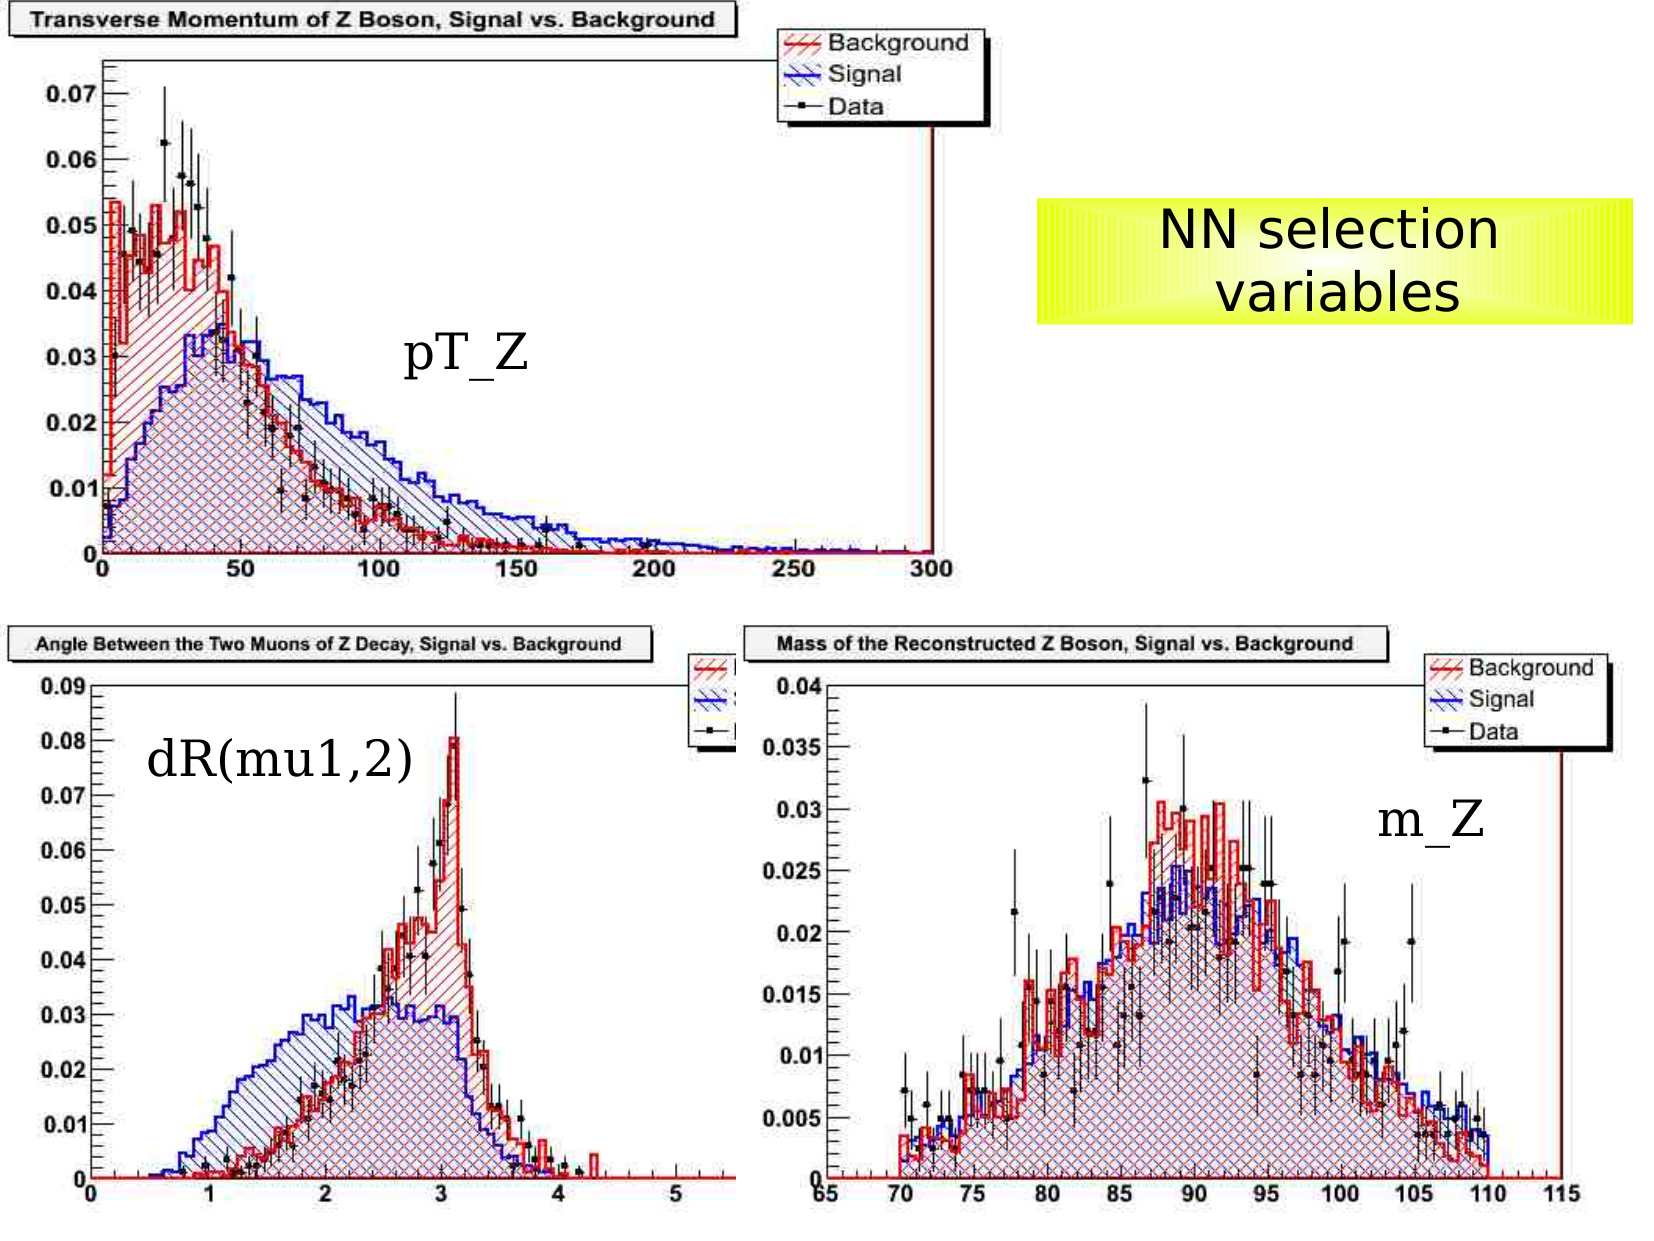

# NN selection variables
pT_Z
dR(mu1,2)
m_Z